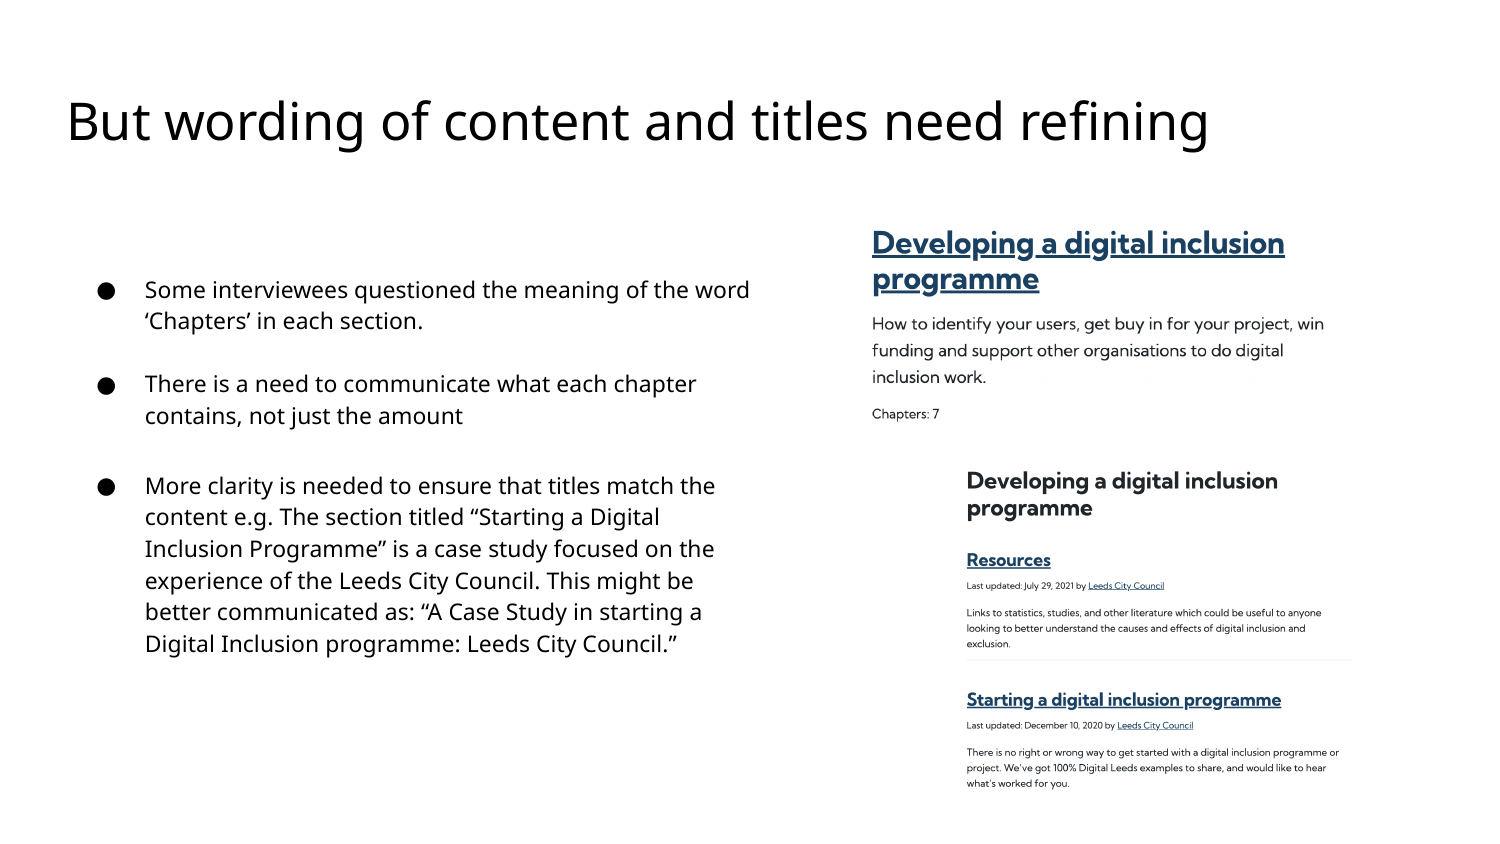

But wording of content and titles need refining
Some interviewees questioned the meaning of the word ‘Chapters’ in each section.
There is a need to communicate what each chapter contains, not just the amount
# More clarity is needed to ensure that titles match the content e.g. The section titled “Starting a Digital Inclusion Programme” is a case study focused on the experience of the Leeds City Council. This might be better communicated as: “A Case Study in starting a Digital Inclusion programme: Leeds City Council.”